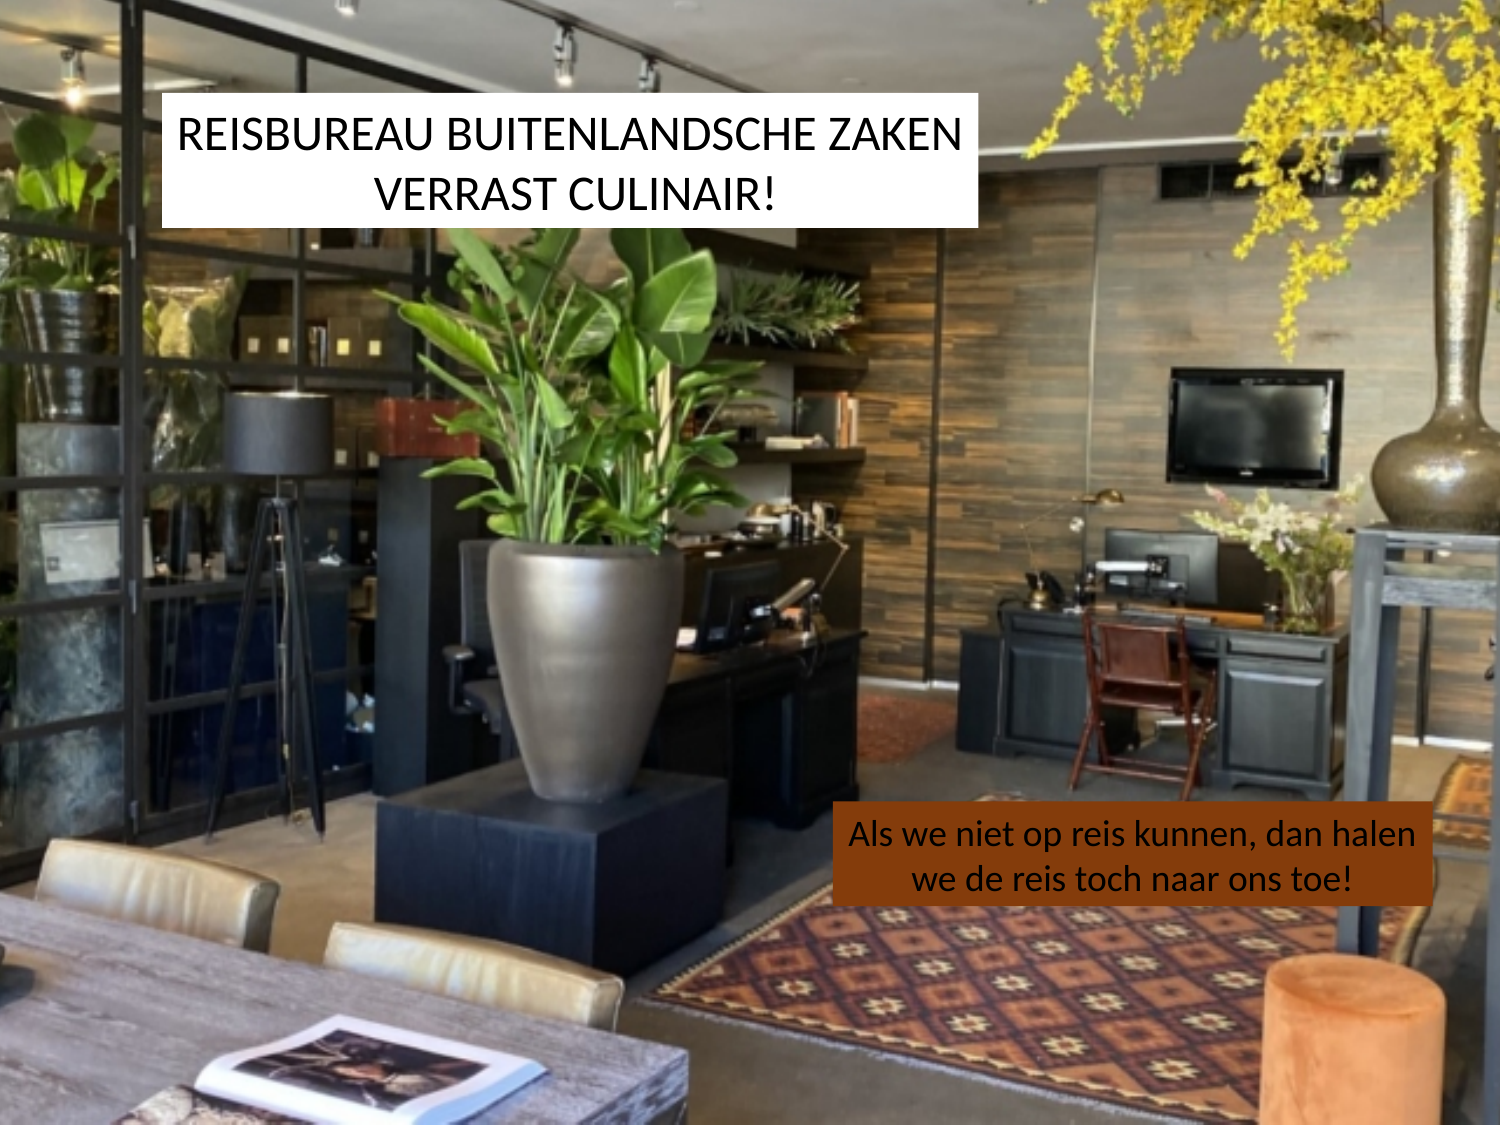

REISBUREAU BUITENLANDSCHE ZAKEN
 VERRAST CULINAIR!
Als we niet op reis kunnen, dan halen we de reis toch naar ons toe!